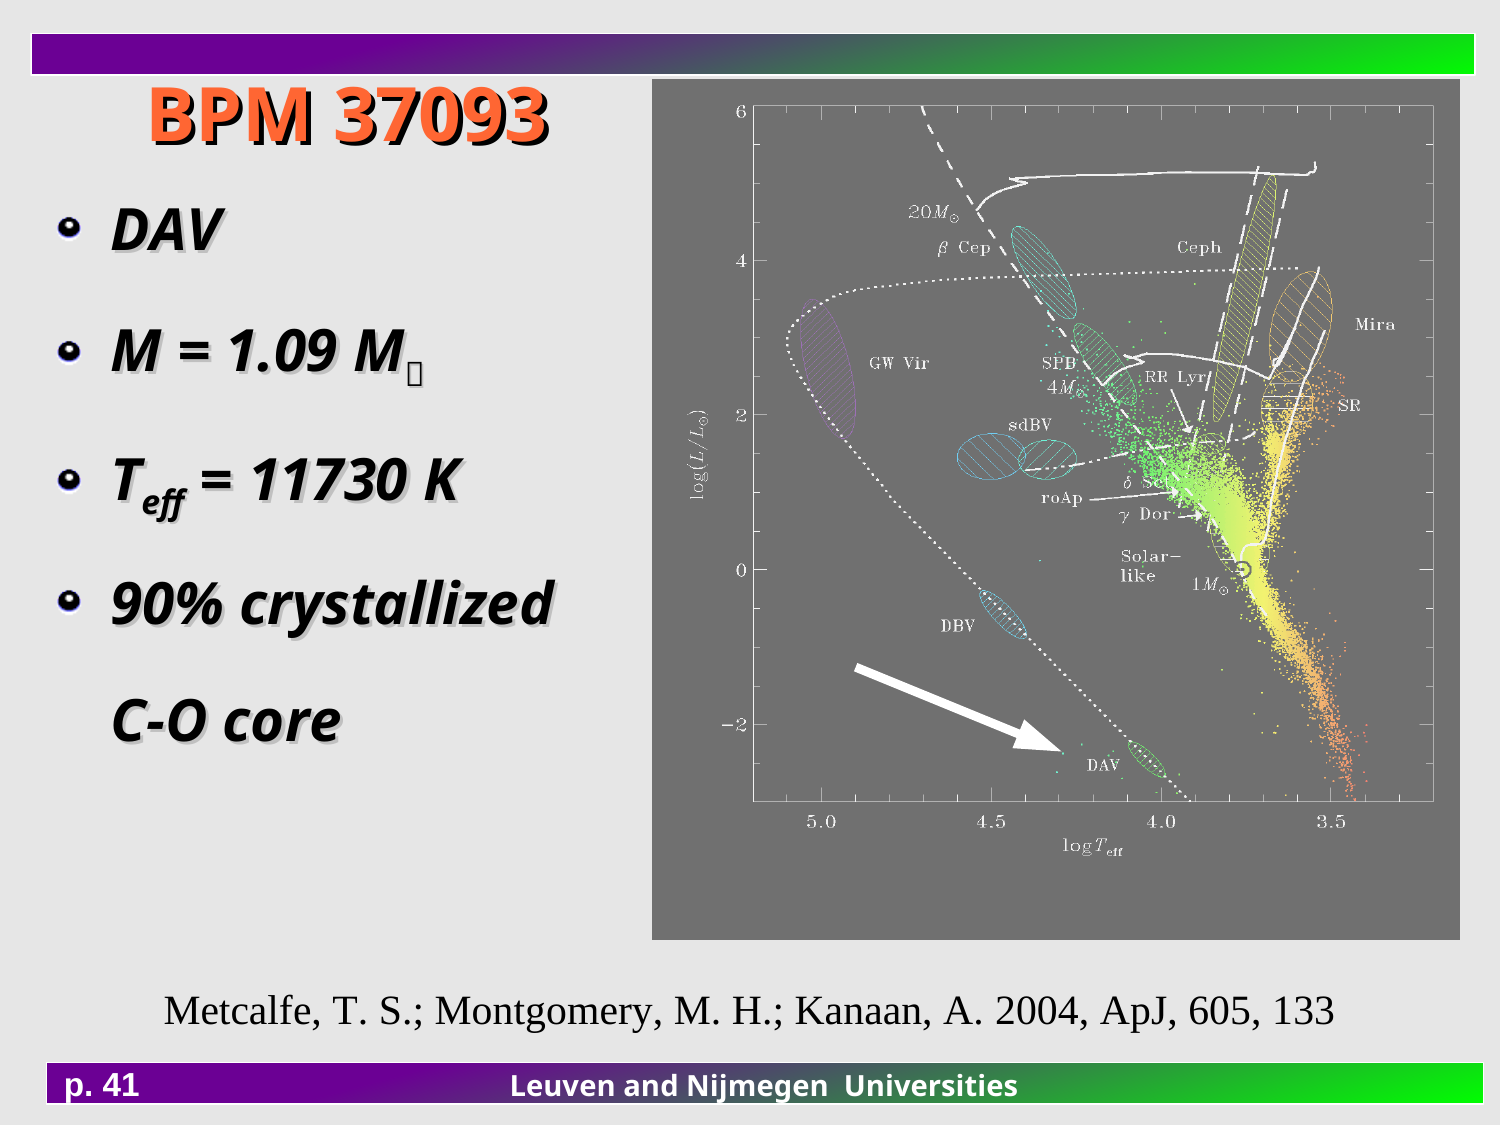

# BPM 37093
DAV
M = 1.09 M
Teff = 11730 K
90% crystallized
C-O core
Metcalfe, T. S.; Montgomery, M. H.; Kanaan, A. 2004, ApJ, 605, 133